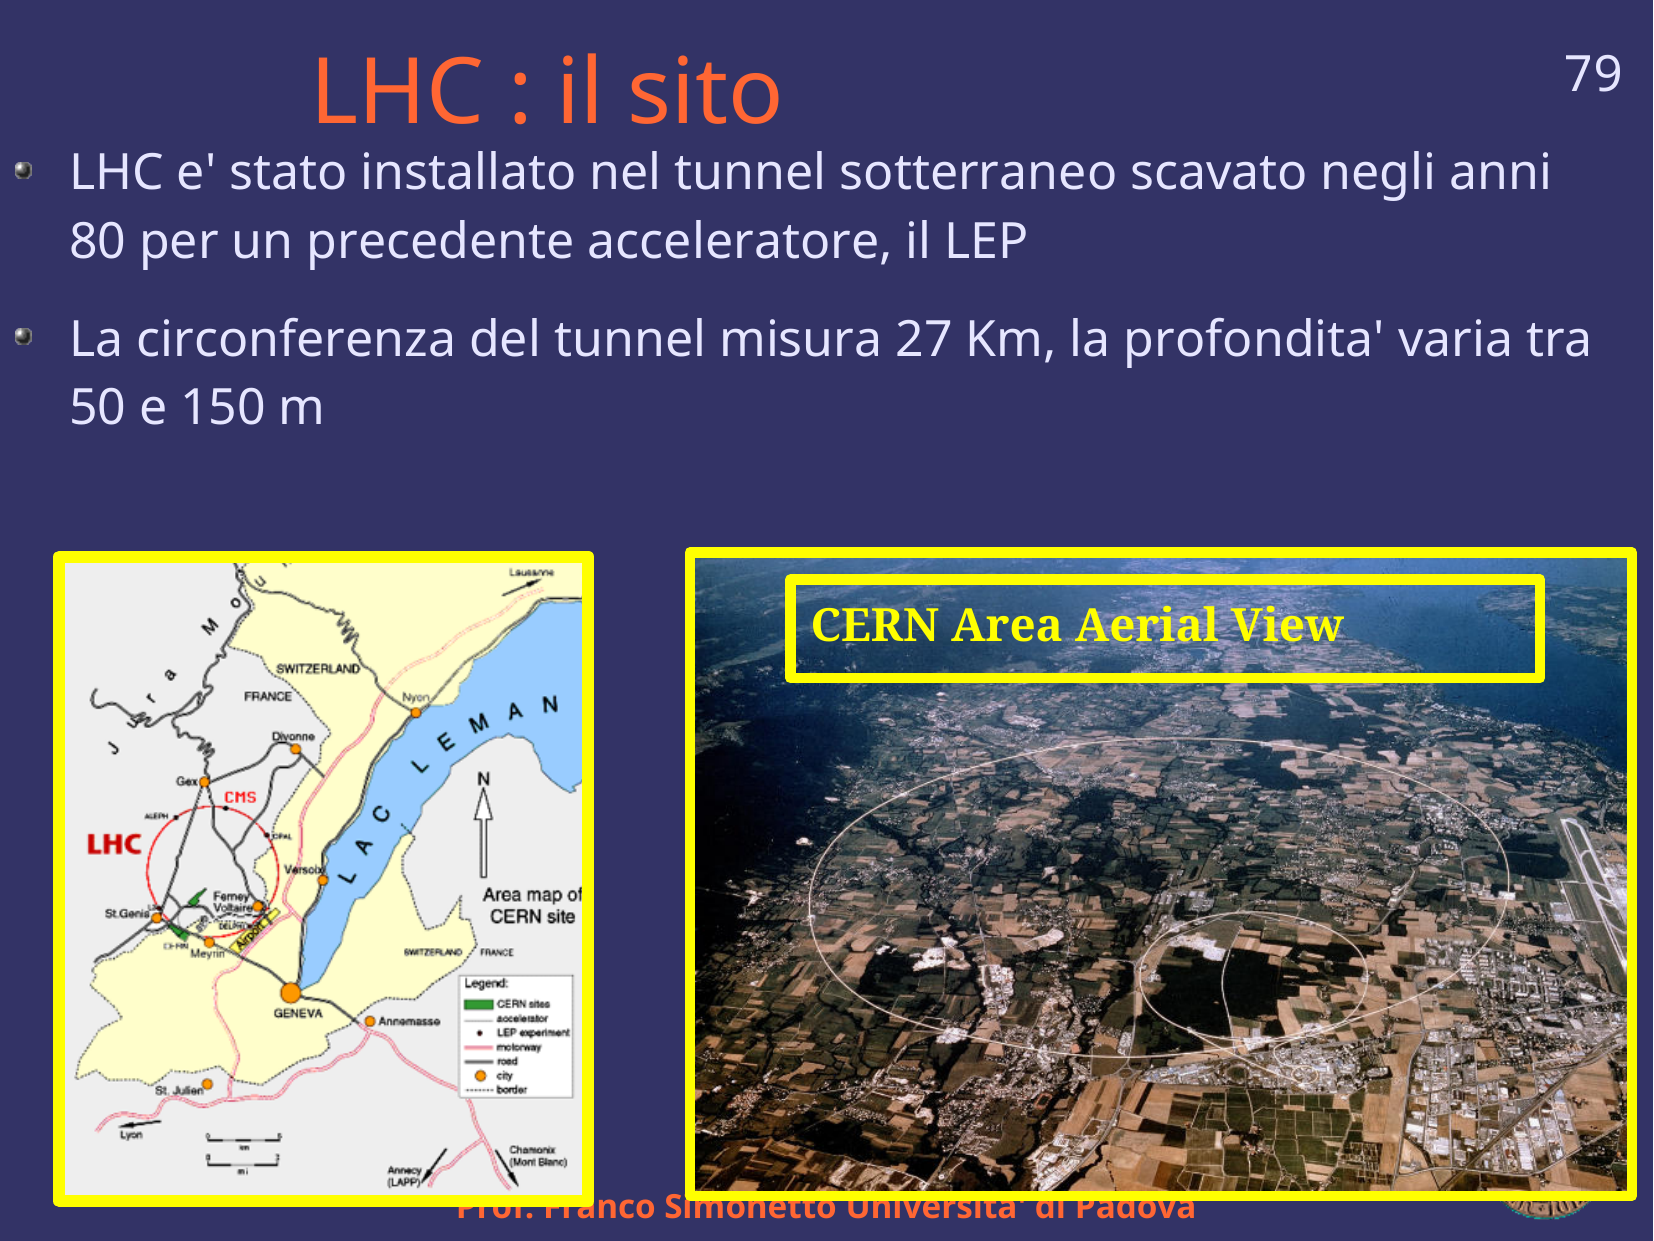

# LHC : il sito
79
LHC e' stato installato nel tunnel sotterraneo scavato negli anni 80 per un precedente acceleratore, il LEP
La circonferenza del tunnel misura 27 Km, la profondita' varia tra 50 e 150 m
CERN Area Aerial View